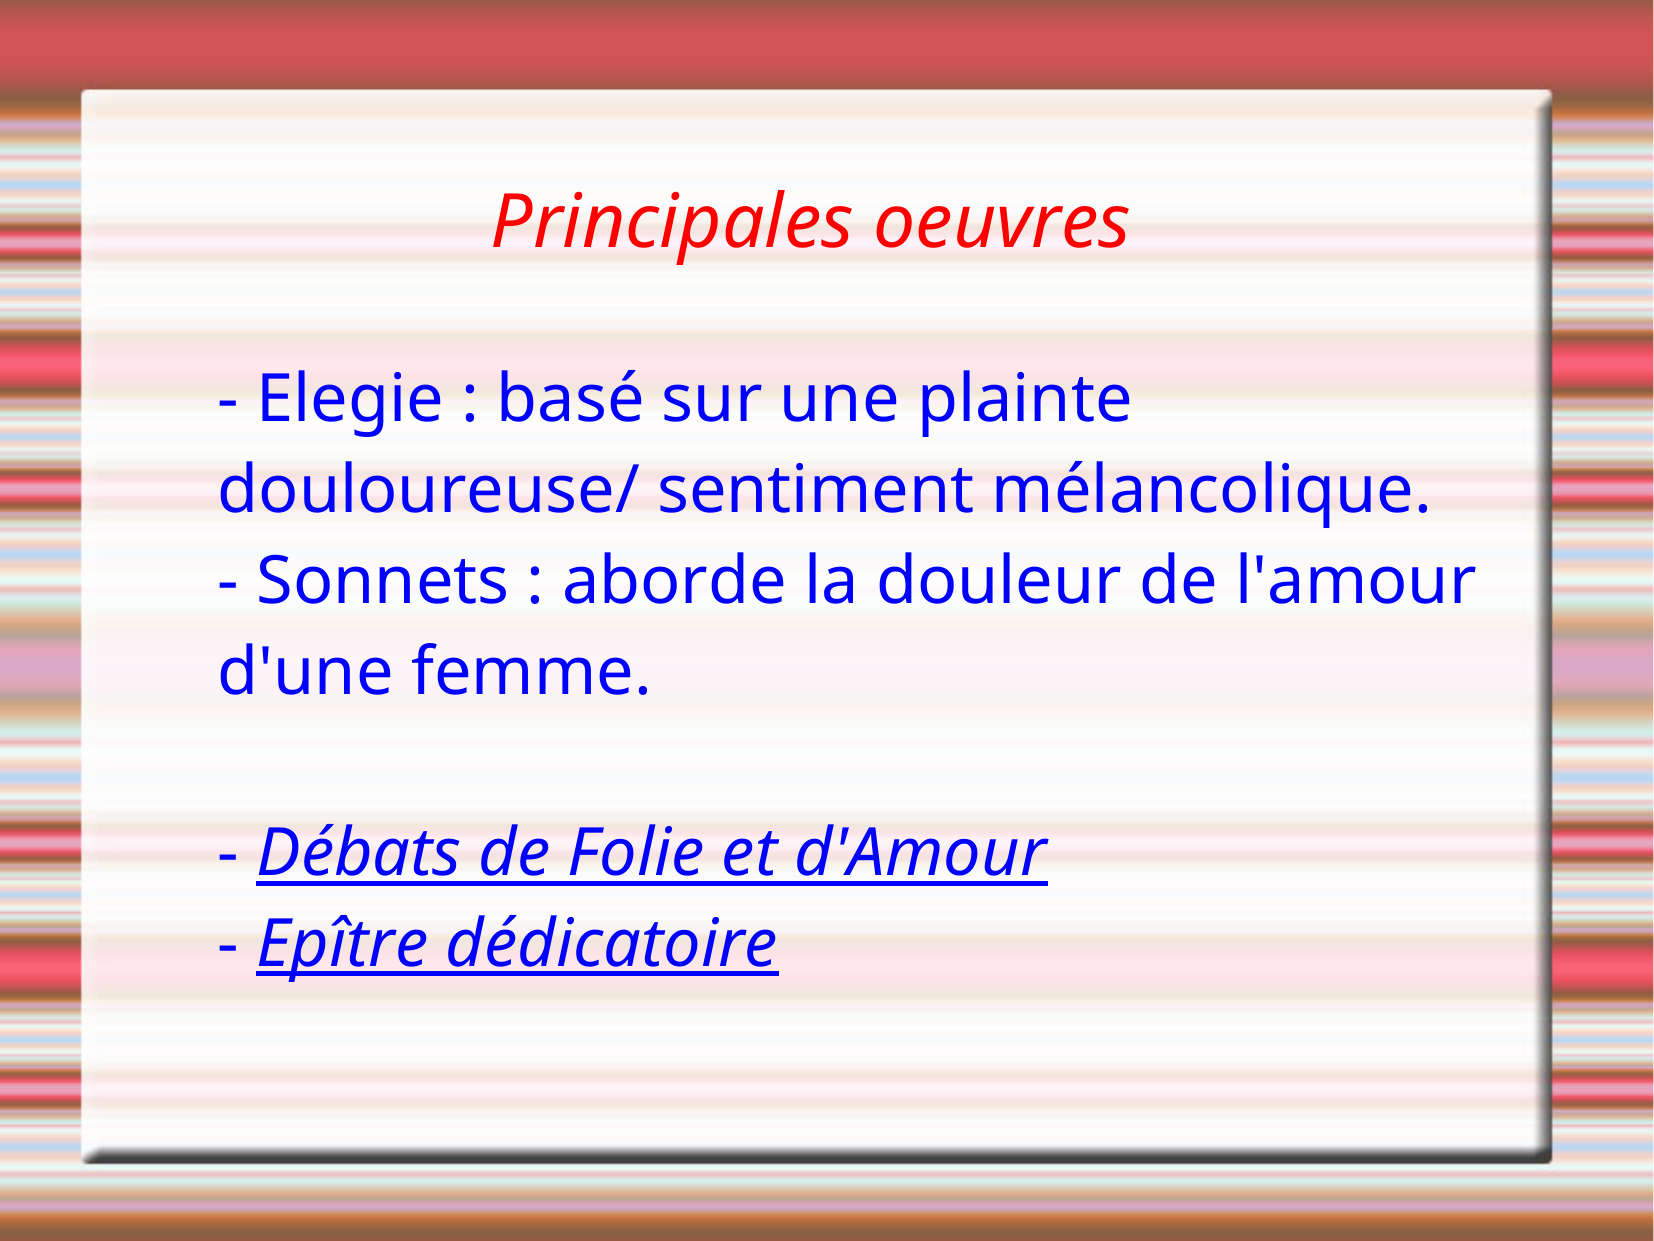

# Principales oeuvres
- Elegie : basé sur une plainte douloureuse/ sentiment mélancolique.
- Sonnets : aborde la douleur de l'amour d'une femme.
- Débats de Folie et d'Amour
- Epître dédicatoire